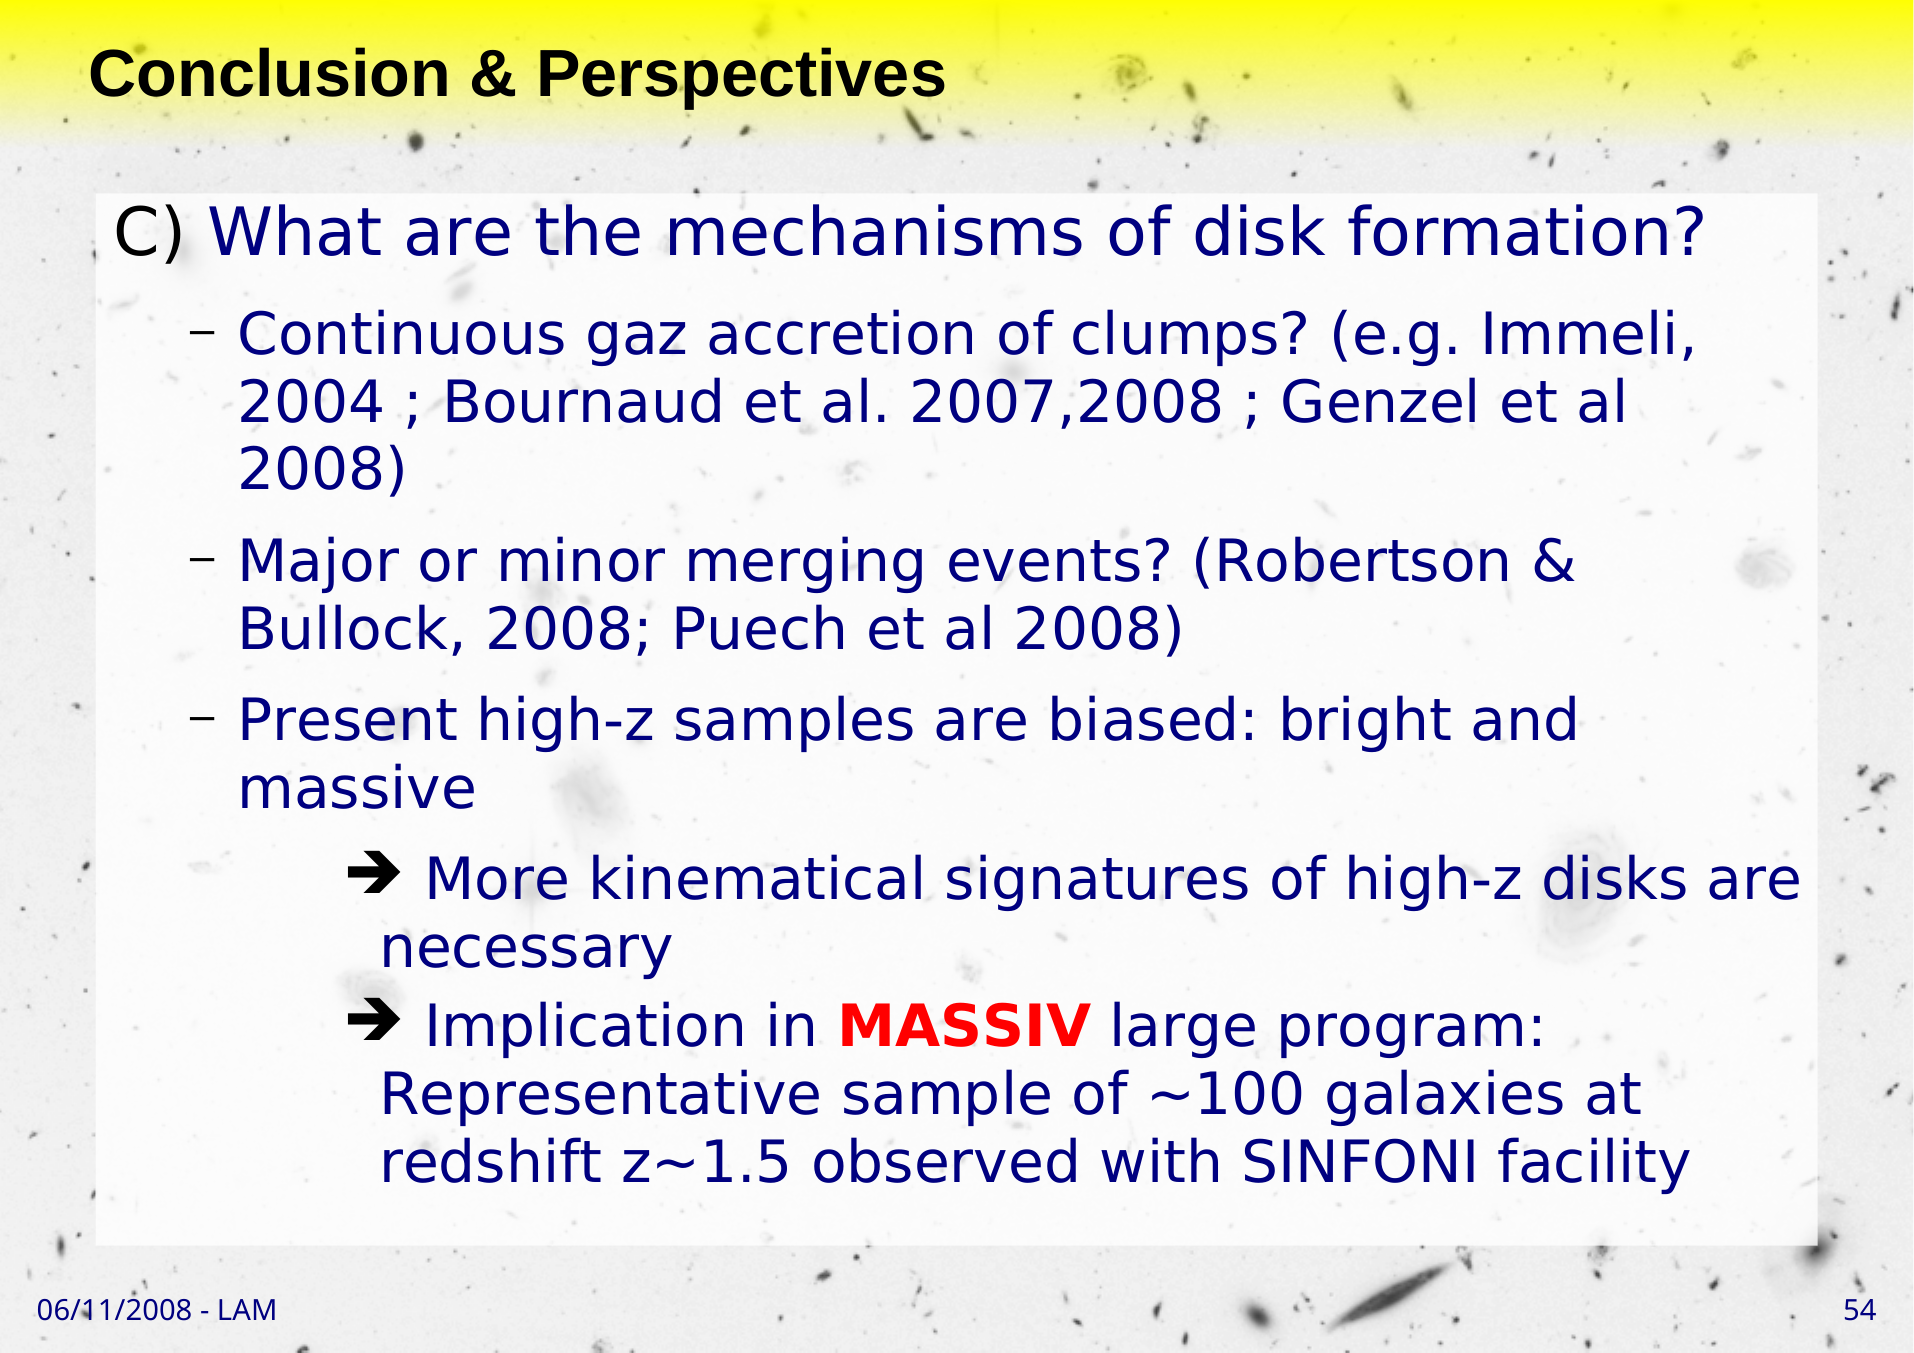

# Conclusion & Perspectives
 What are the mechanisms of disk formation?
Continuous gaz accretion of clumps? (e.g. Immeli, 2004 ; Bournaud et al. 2007,2008 ; Genzel et al 2008)
Major or minor merging events? (Robertson & Bullock, 2008; Puech et al 2008)
Present high-z samples are biased: bright and massive
 More kinematical signatures of high-z disks are necessary
 Implication in MASSIV large program: Representative sample of ~100 galaxies at redshift z~1.5 observed with SINFONI facility
54
06/11/2008 - LAM